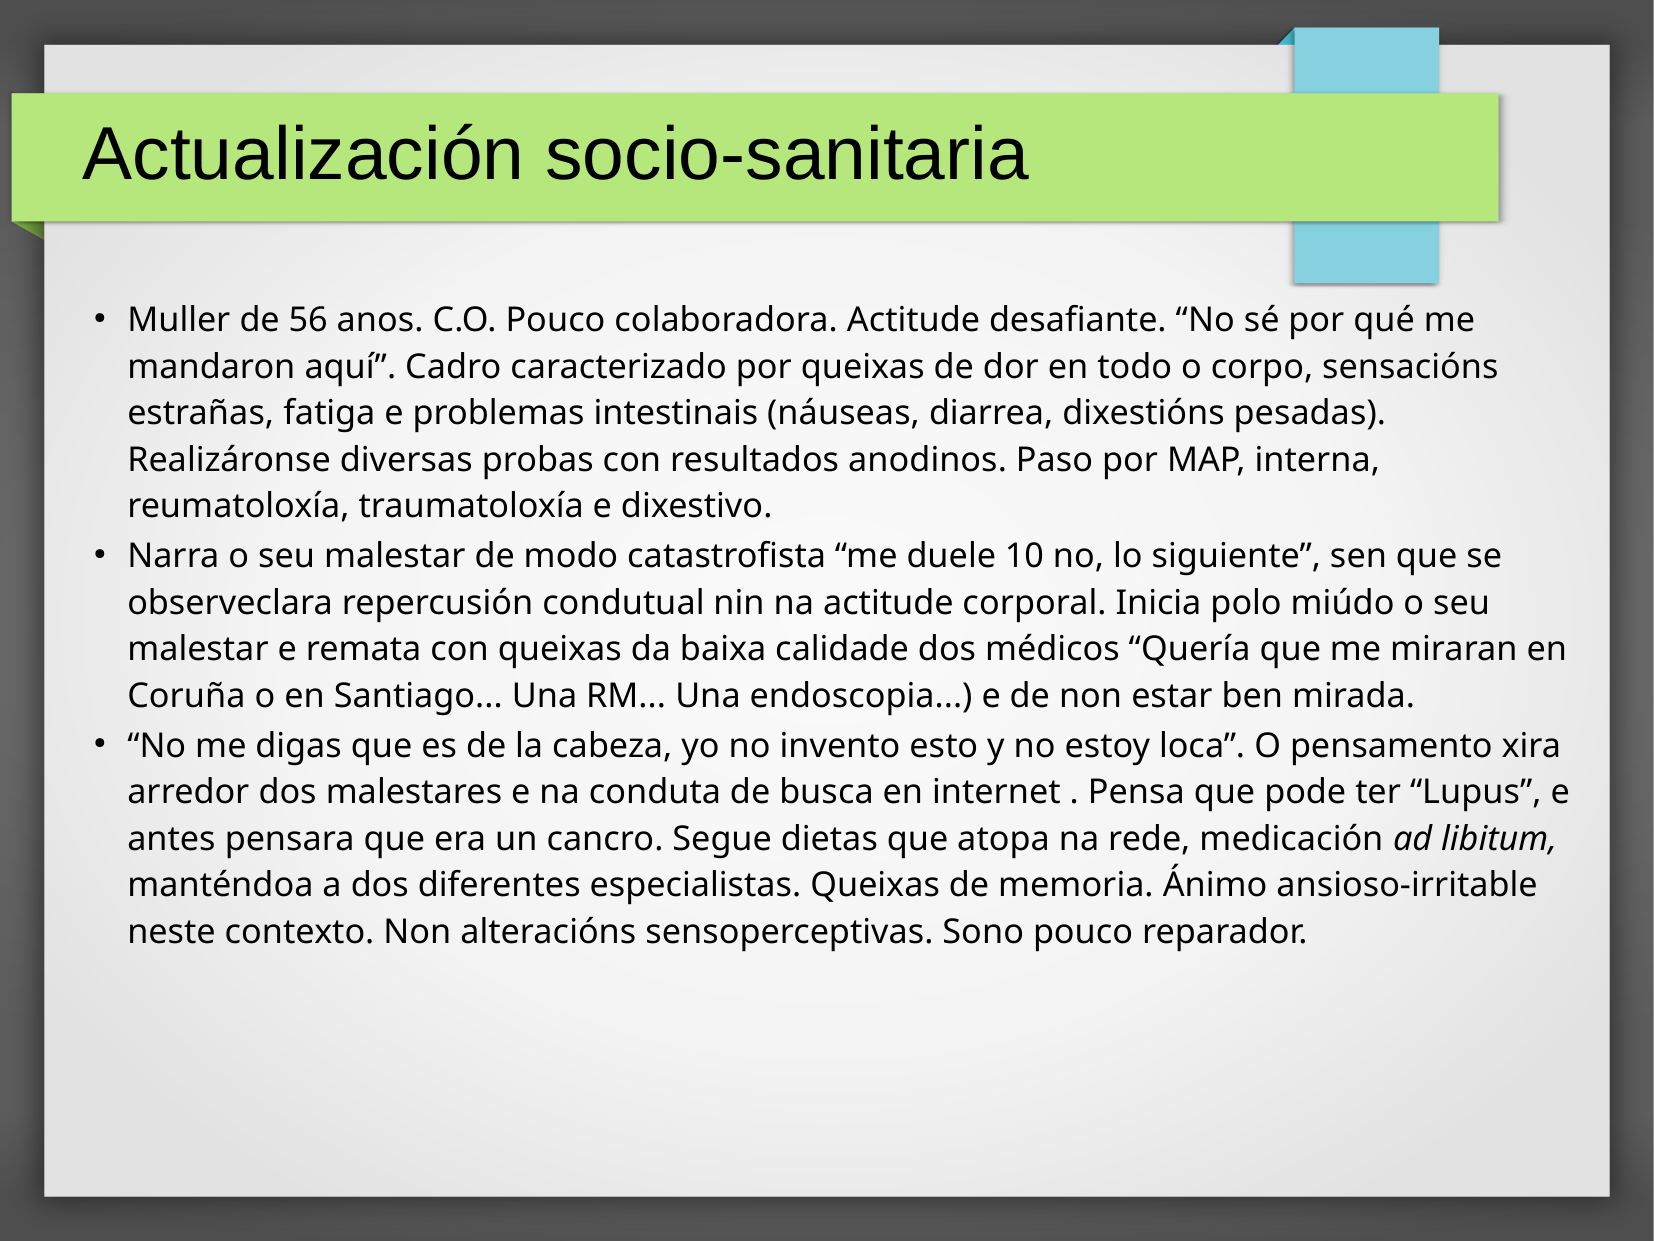

# Actualización socio-sanitaria
Muller de 56 anos. C.O. Pouco colaboradora. Actitude desafiante. “No sé por qué me mandaron aquí”. Cadro caracterizado por queixas de dor en todo o corpo, sensacións estrañas, fatiga e problemas intestinais (náuseas, diarrea, dixestións pesadas). Realizáronse diversas probas con resultados anodinos. Paso por MAP, interna, reumatoloxía, traumatoloxía e dixestivo.
Narra o seu malestar de modo catastrofista “me duele 10 no, lo siguiente”, sen que se observeclara repercusión condutual nin na actitude corporal. Inicia polo miúdo o seu malestar e remata con queixas da baixa calidade dos médicos “Quería que me miraran en Coruña o en Santiago... Una RM... Una endoscopia...) e de non estar ben mirada.
“No me digas que es de la cabeza, yo no invento esto y no estoy loca”. O pensamento xira arredor dos malestares e na conduta de busca en internet . Pensa que pode ter “Lupus”, e antes pensara que era un cancro. Segue dietas que atopa na rede, medicación ad libitum, manténdoa a dos diferentes especialistas. Queixas de memoria. Ánimo ansioso-irritable neste contexto. Non alteracións sensoperceptivas. Sono pouco reparador.